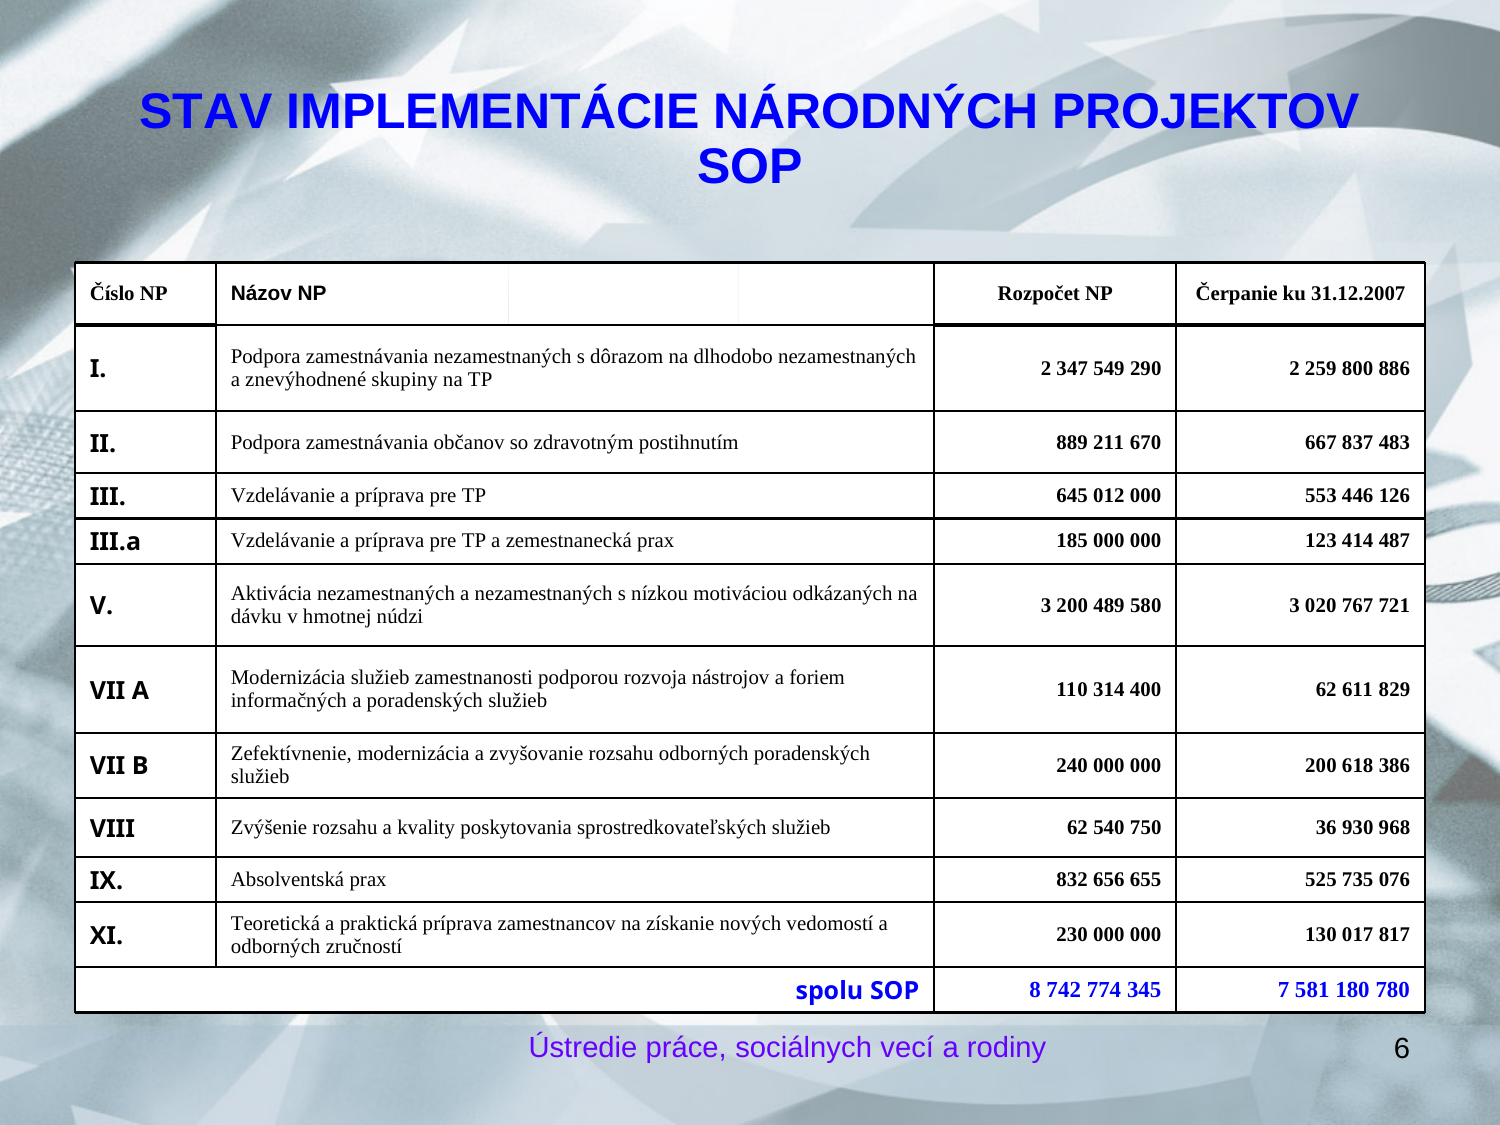

# STAV IMPLEMENTÁCIE NÁRODNÝCH PROJEKTOV SOP
Číslo NP
Názov NP
Rozpočet NP
Čerpanie ku 31.12.2007
I.
Podpora zamestnávania nezamestnaných s dôrazom na dlhodobo nezamestnaných a znevýhodnené skupiny na TP
2 347 549 290
2 259 800 886
II.
Podpora zamestnávania občanov so zdravotným postihnutím
889 211 670
667 837 483
III.
Vzdelávanie a príprava pre TP
645 012 000
553 446 126
III.a
Vzdelávanie a príprava pre TP a zemestnanecká prax
185 000 000
123 414 487
V.
Aktivácia nezamestnaných a nezamestnaných s nízkou motiváciou odkázaných na dávku v hmotnej núdzi
3 200 489 580
3 020 767 721
VII A
Modernizácia služieb zamestnanosti podporou rozvoja nástrojov a foriem informačných a poradenských služieb
110 314 400
62 611 829
VII B
Zefektívnenie, modernizácia a zvyšovanie rozsahu odborných poradenských služieb
240 000 000
200 618 386
VIII
Zvýšenie rozsahu a kvality poskytovania sprostredkovateľských služieb
62 540 750
36 930 968
IX.
Absolventská prax
832 656 655
525 735 076
XI.
Teoretická a praktická príprava zamestnancov na získanie nových vedomostí a odborných zručností
230 000 000
130 017 817
spolu SOP
8 742 774 345
7 581 180 780
6